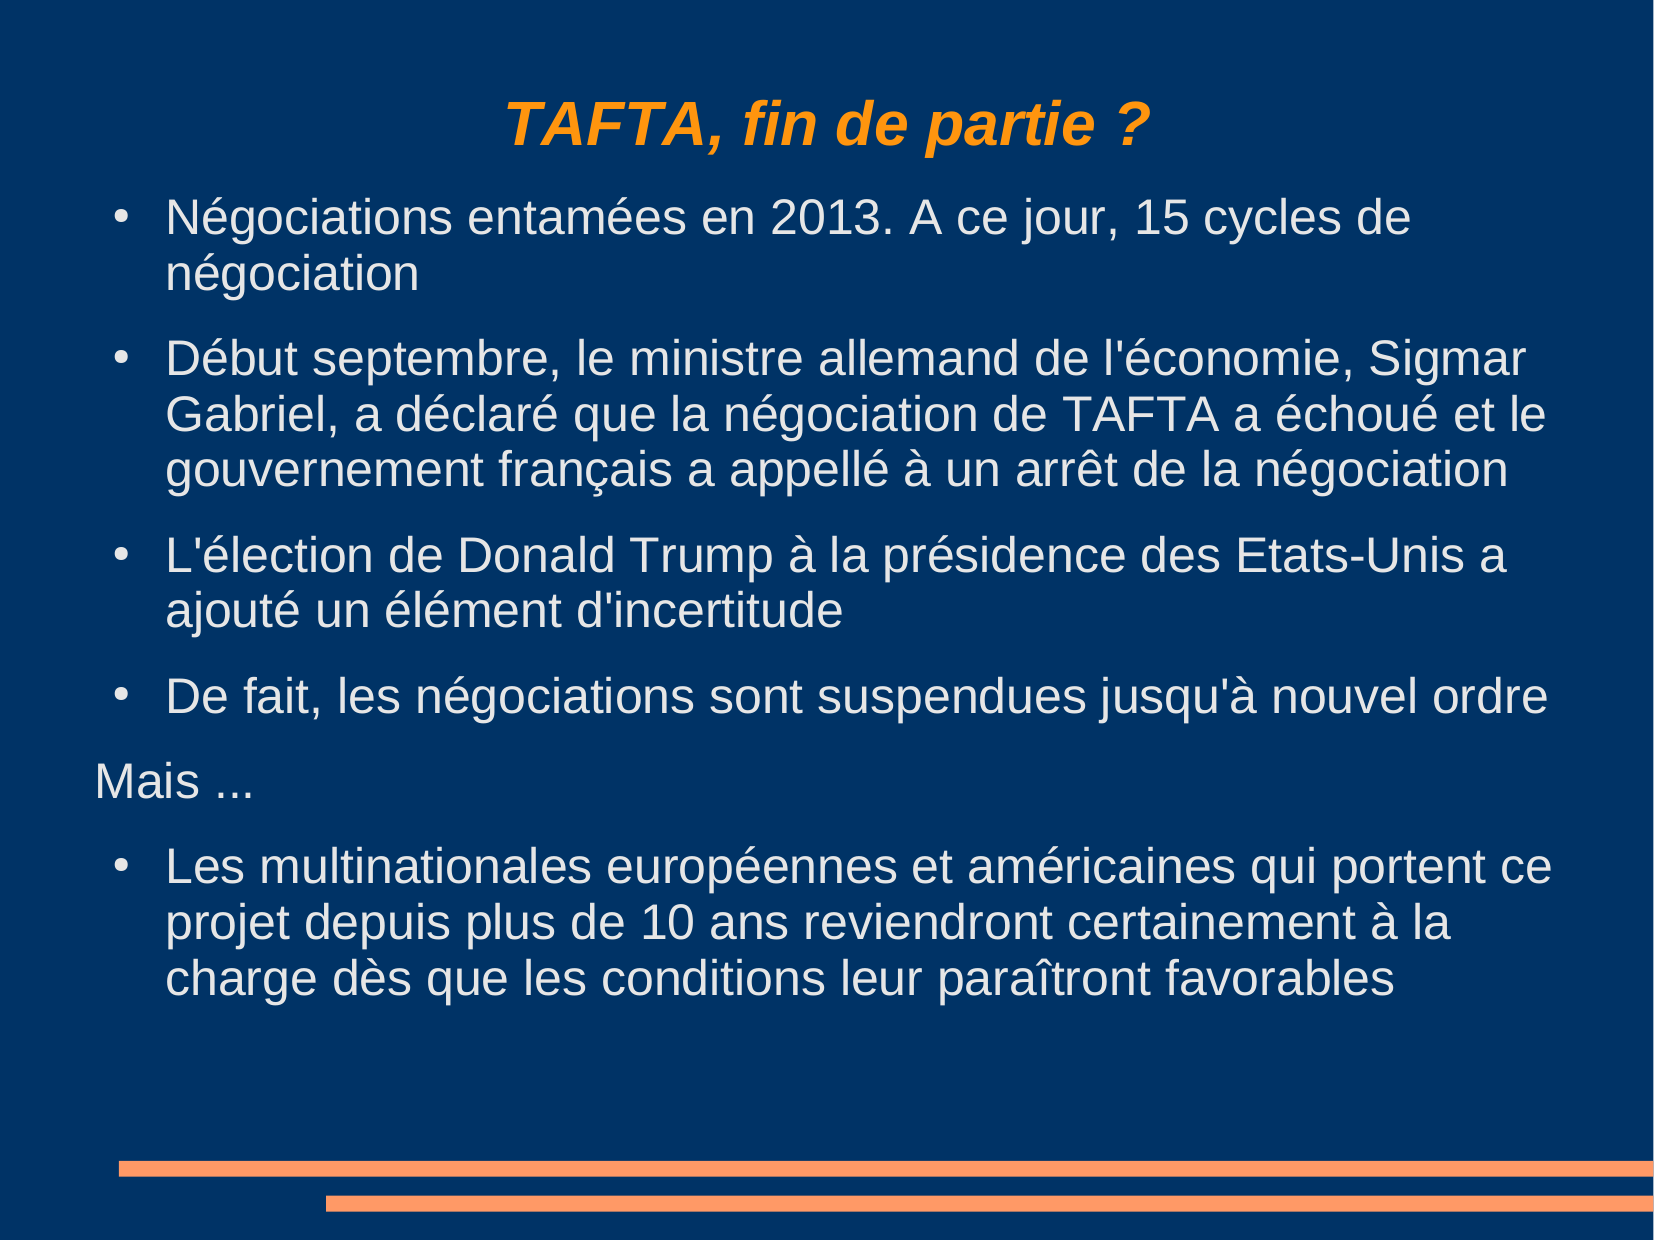

# TAFTA, fin de partie ?
Négociations entamées en 2013. A ce jour, 15 cycles de négociation
Début septembre, le ministre allemand de l'économie, Sigmar Gabriel, a déclaré que la négociation de TAFTA a échoué et le gouvernement français a appellé à un arrêt de la négociation
L'élection de Donald Trump à la présidence des Etats-Unis a ajouté un élément d'incertitude
De fait, les négociations sont suspendues jusqu'à nouvel ordre
Mais ...
Les multinationales européennes et américaines qui portent ce projet depuis plus de 10 ans reviendront certainement à la charge dès que les conditions leur paraîtront favorables